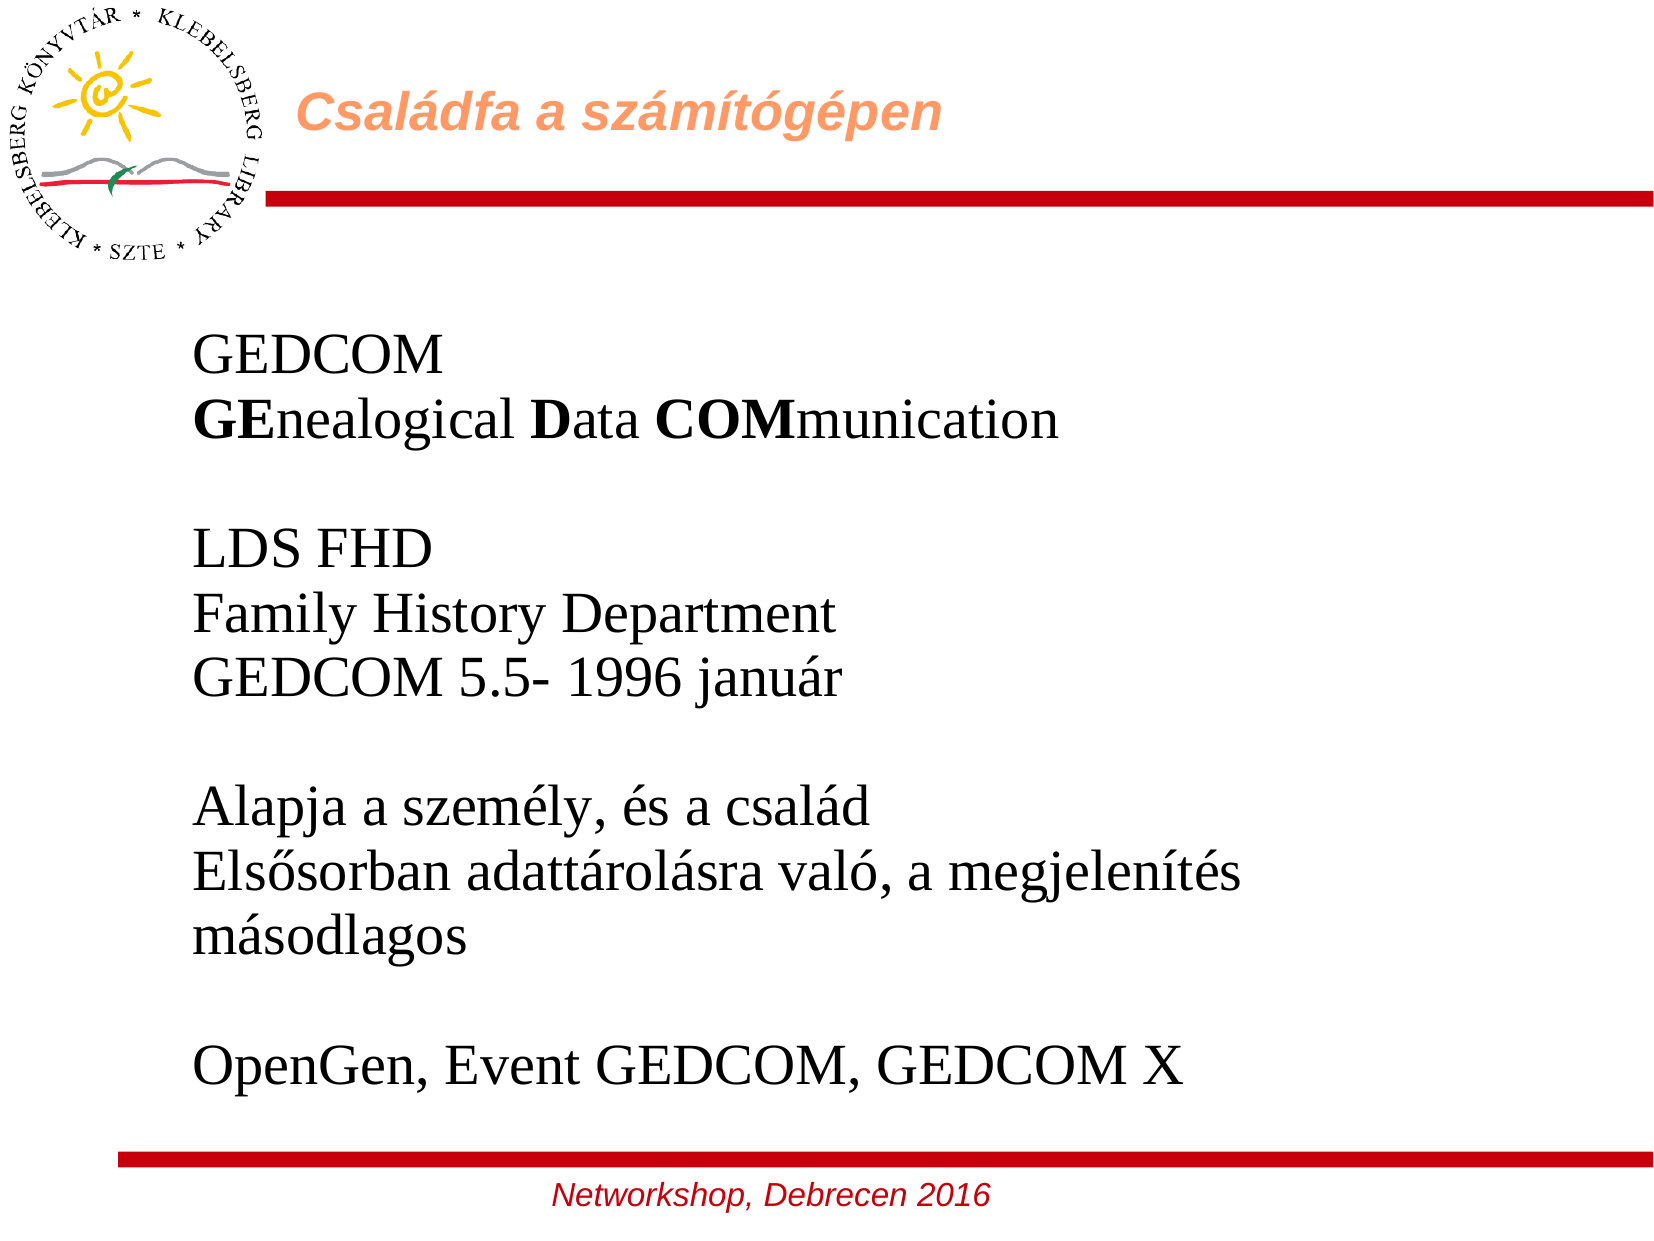

# Családfa a számítógépen
GEDCOM
GEnealogical Data COMmunication
LDS FHD
Family History Department
GEDCOM 5.5- 1996 január
Alapja a személy, és a család
Elsősorban adattárolásra való, a megjelenítés másodlagos
OpenGen, Event GEDCOM, GEDCOM X